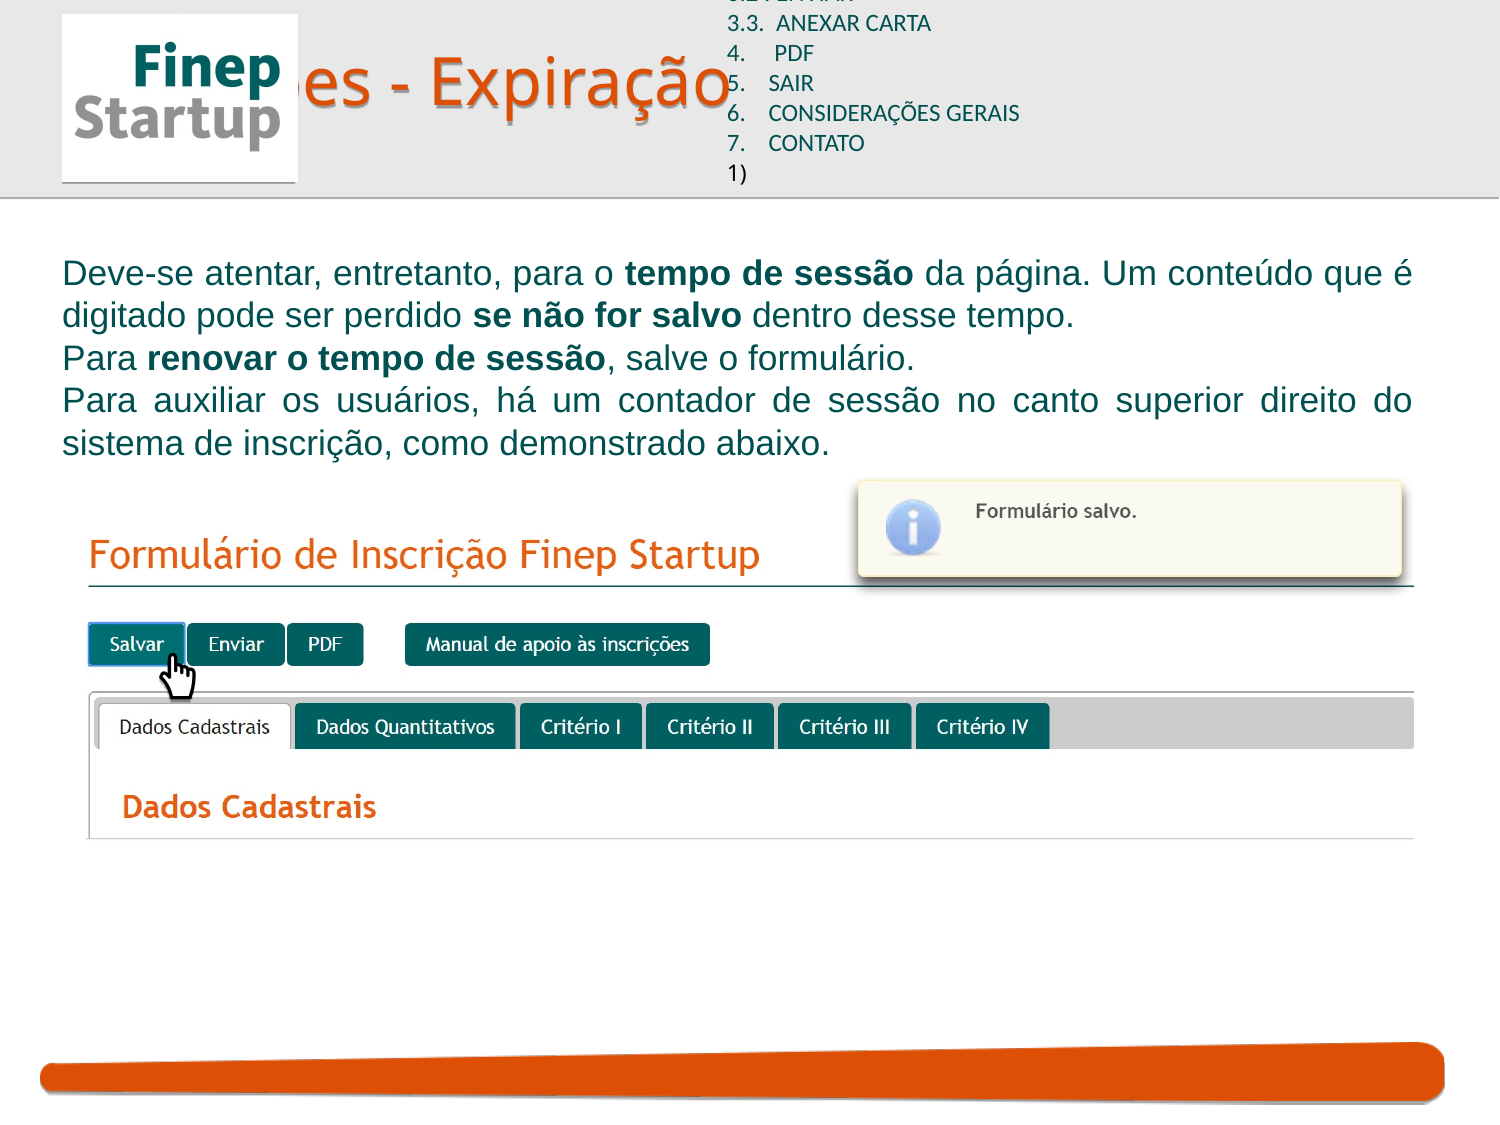

1. 1º ACESSO
2. CADASTRO
3. BOTÕES DO FORMULÁRIO
3.1. SALVAR
3.2 . ENVIAR
3.3. ANEXAR CARTA
4. PDF
5. SAIR
6. CONSIDERAÇÕES GERAIS
7. CONTATO
# 3. Botões - Expiração
Deve-se atentar, entretanto, para o tempo de sessão da página. Um conteúdo que é digitado pode ser perdido se não for salvo dentro desse tempo.
Para renovar o tempo de sessão, salve o formulário.
Para auxiliar os usuários, há um contador de sessão no canto superior direito do sistema de inscrição, como demonstrado abaixo.
4) CONSIDERAÇÕES GERAIS
1) 1º ACESSO
3) BOTÕES DO FORMULÁRIO
3.3) ANEXAR CARTA
2) CADASTRO
3.1) SALVAR
3.4) PDF
5) CONTATO
3.5) SAIR
3.2) ENVIAR